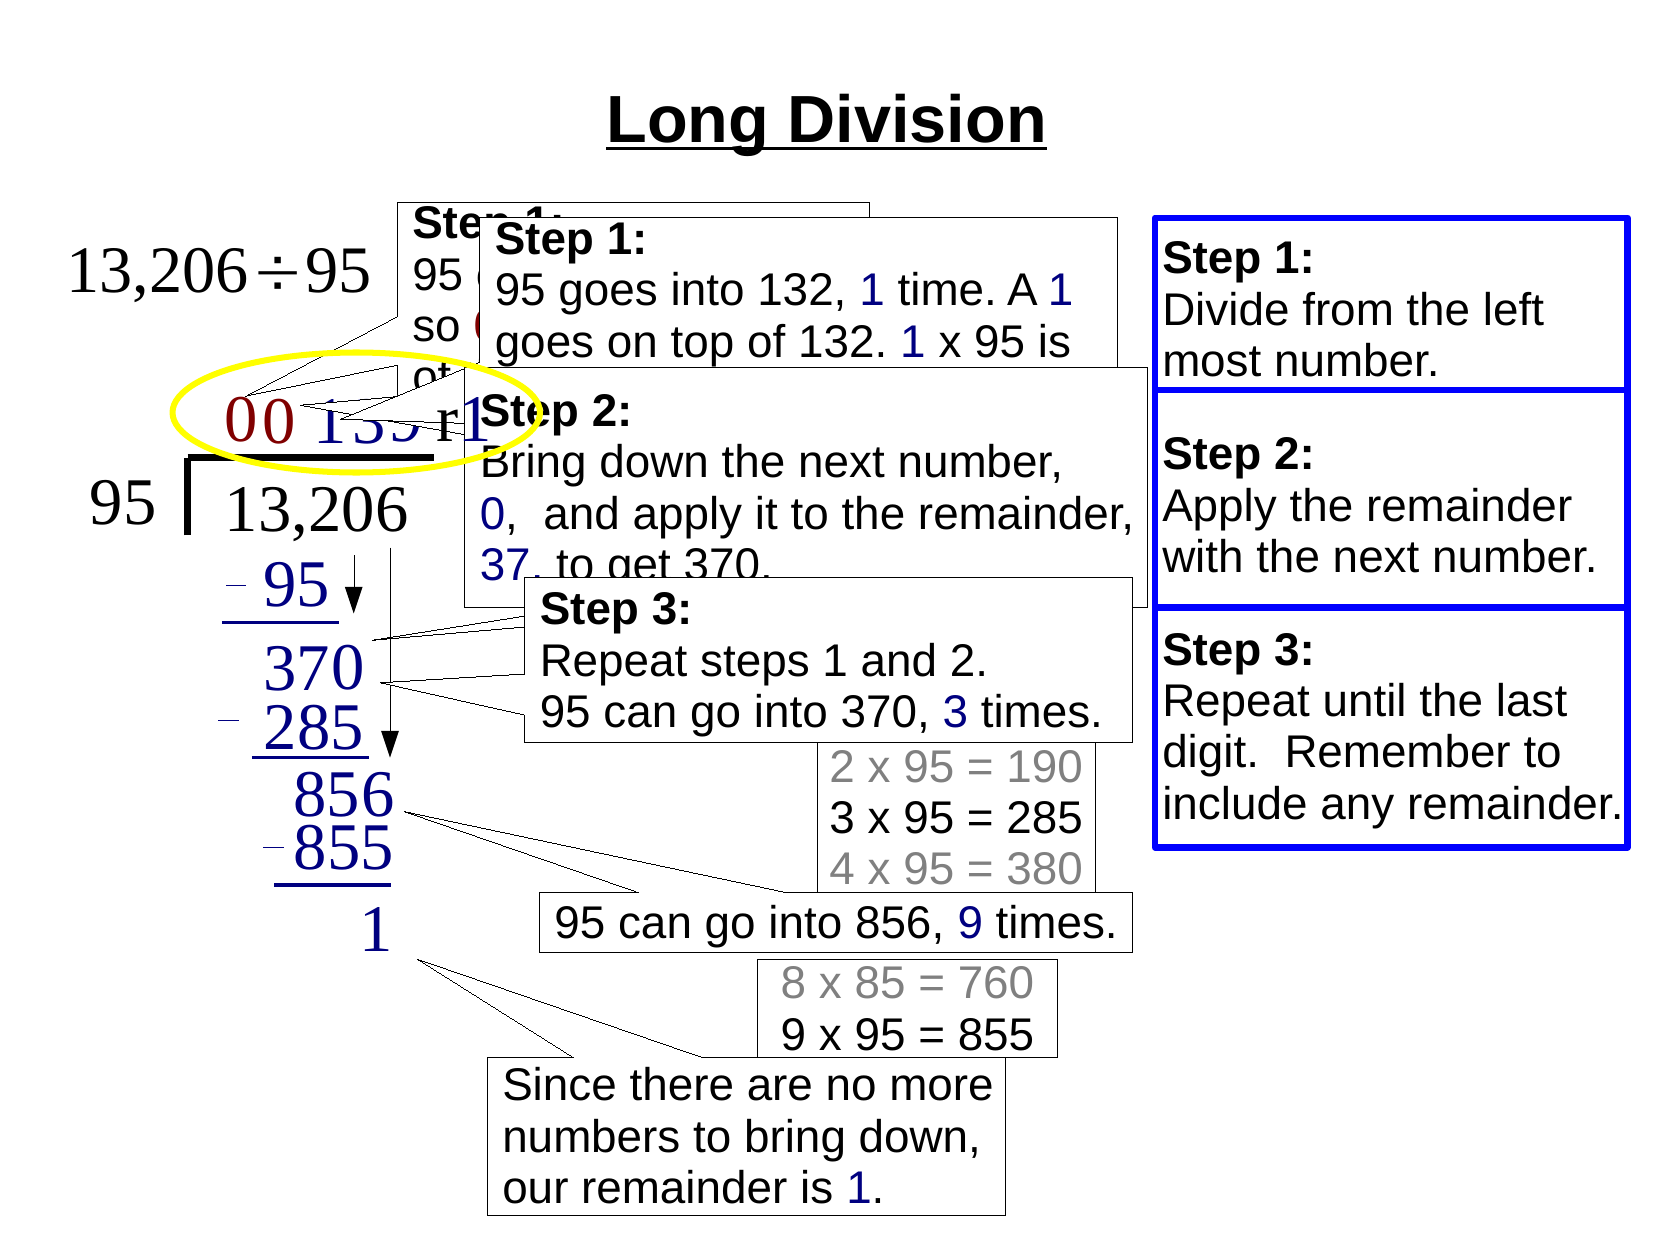

Long Division
Step 1:
95 cannot go into 1,
so 0 goes on top
of the 1.
Step 1:
95 goes into 132, 1 time. A 1
goes on top of 132. 1 x 95 is
95. Subtract 95 from 132 and
37 is your remainder.
Step 1:
Divide from the left most number.
Step 2:
Apply the remainder with the next number.
Step 3:
Repeat until the last digit. Remember to include any remainder.
Step 1:
95 cannot go into 13,
so 0 goes on top
of the 13.
Step 2:
Bring down the next number,
0, and apply it to the remainder,
37, to get 370.
0
9
 r1
1
3
0
95
13,206
1 x 95 = 95
2 x 95 = 190
95
Step 3:
Repeat steps 1 and 2.
95 can go into 370, 3 times.
0
37
285
2 x 95 = 190
3 x 95 = 285
4 x 95 = 380
85
6
855
1
95 can go into 856, 9 times.
8 x 85 = 760
9 x 95 = 855
Since there are no more
numbers to bring down,
our remainder is 1.